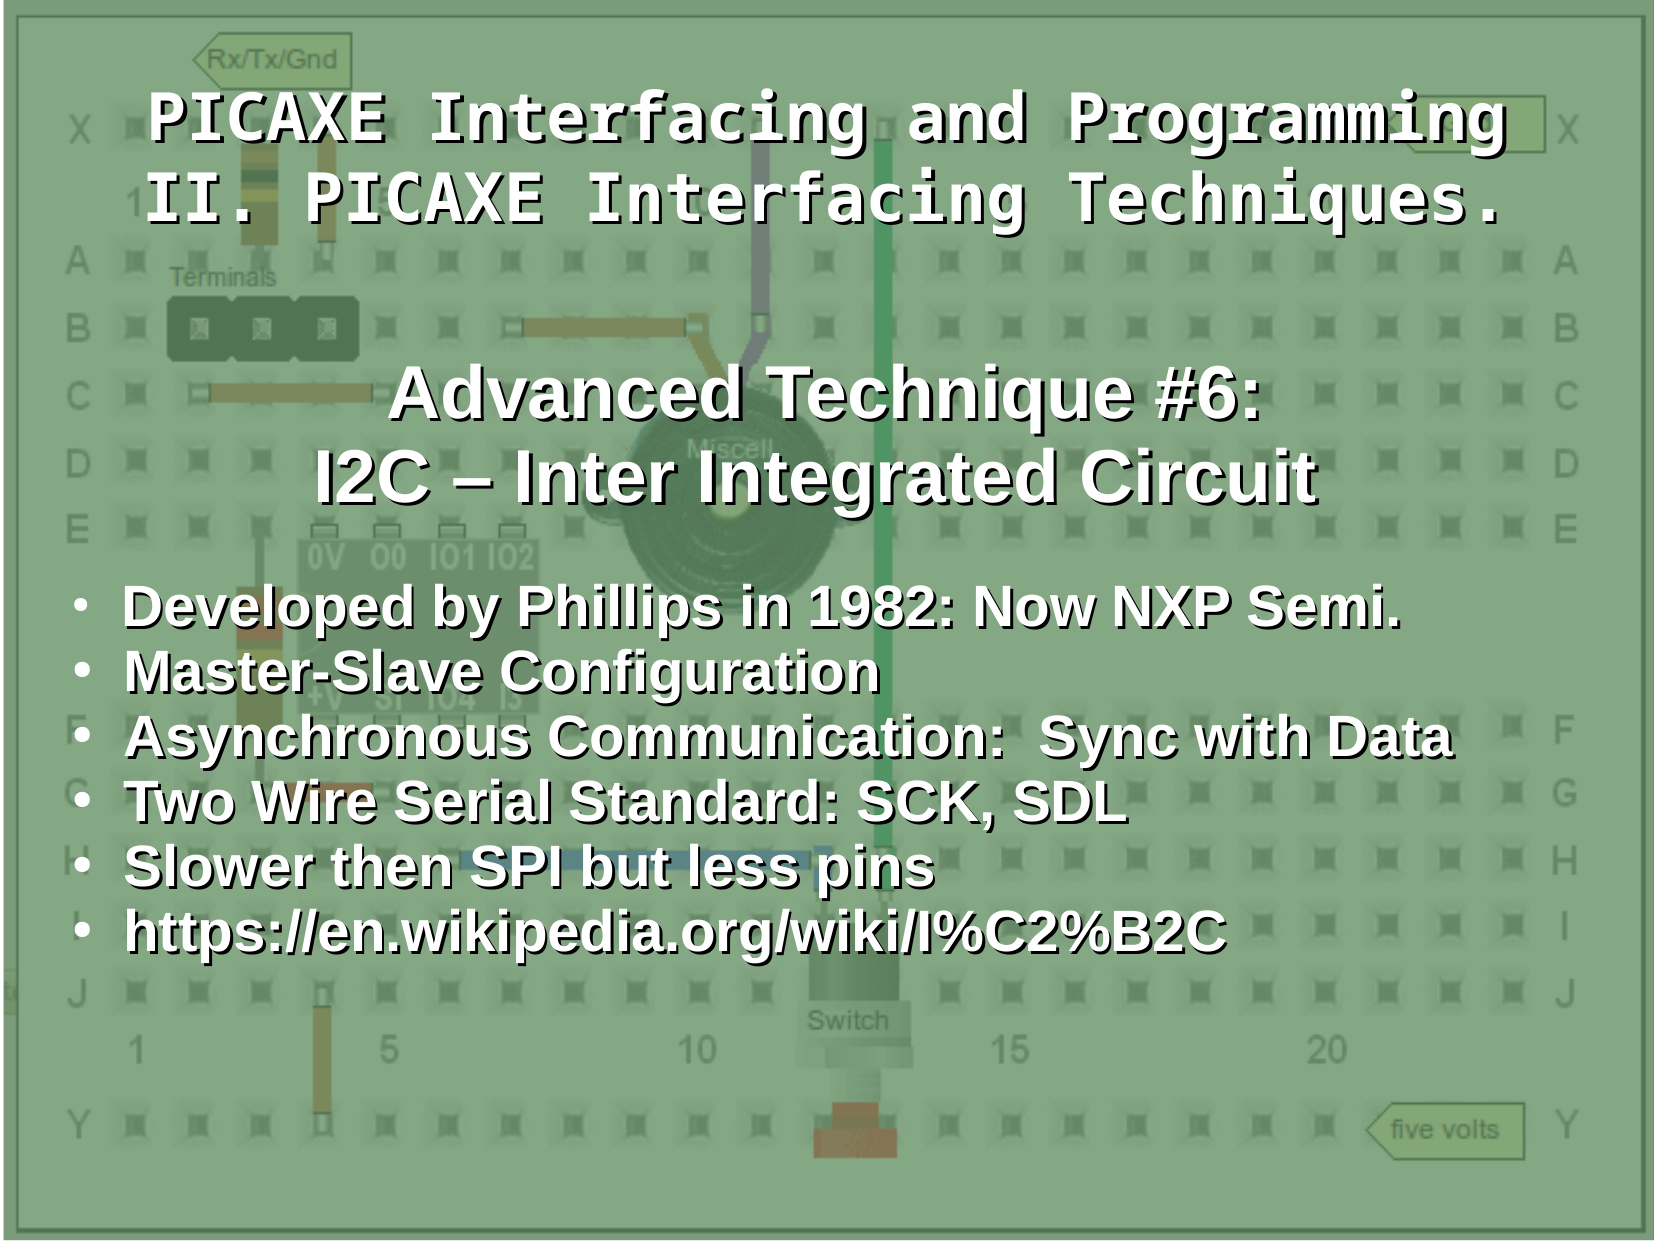

# PICAXE Interfacing and Programming II. PICAXE Interfacing Techniques.
 Advanced Technique #6:
I2C – Inter Integrated Circuit
 Developed by Phillips in 1982: Now NXP Semi.
 Master-Slave Configuration
 Asynchronous Communication: Sync with Data
 Two Wire Serial Standard: SCK, SDL
 Slower then SPI but less pins
 https://en.wikipedia.org/wiki/I%C2%B2C